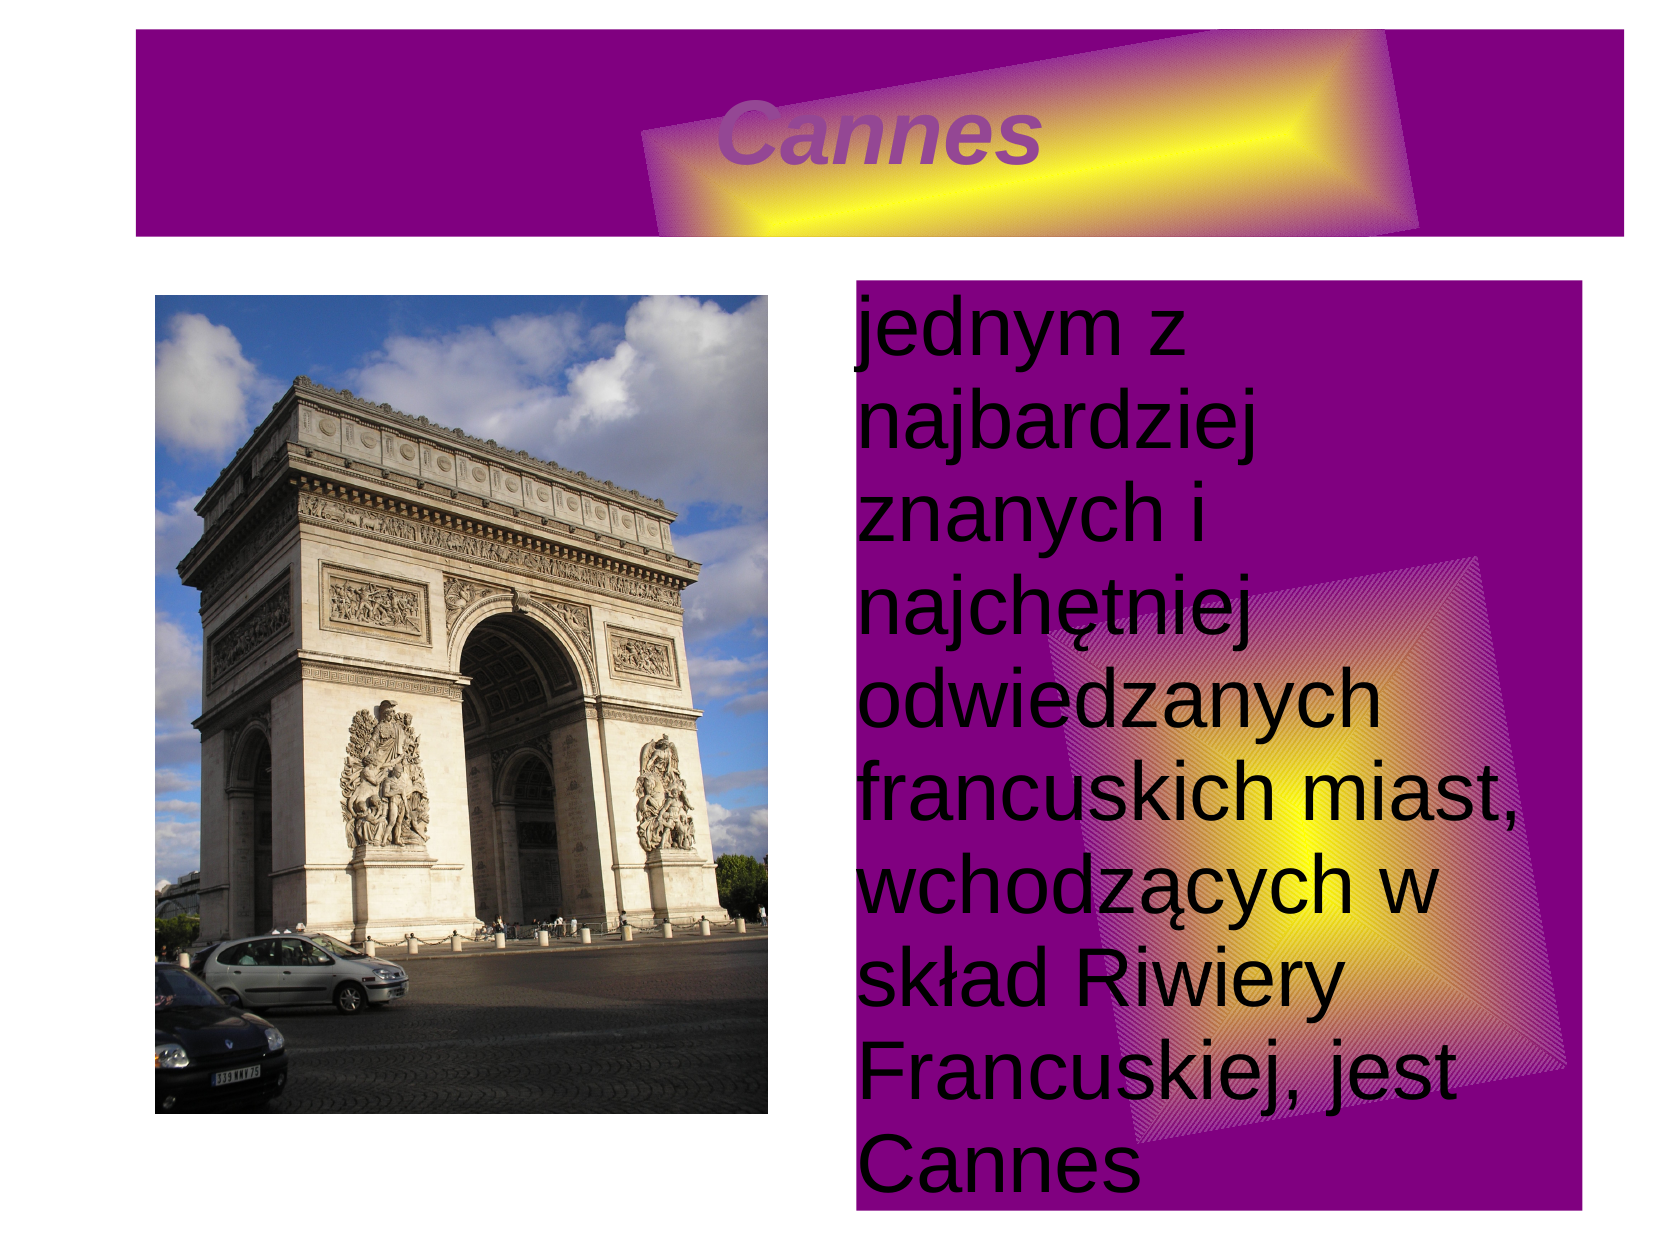

# Cannes
jednym z najbardziej znanych i najchętniej odwiedzanych francuskich miast, wchodzących w skład Riwiery Francuskiej, jest Cannes